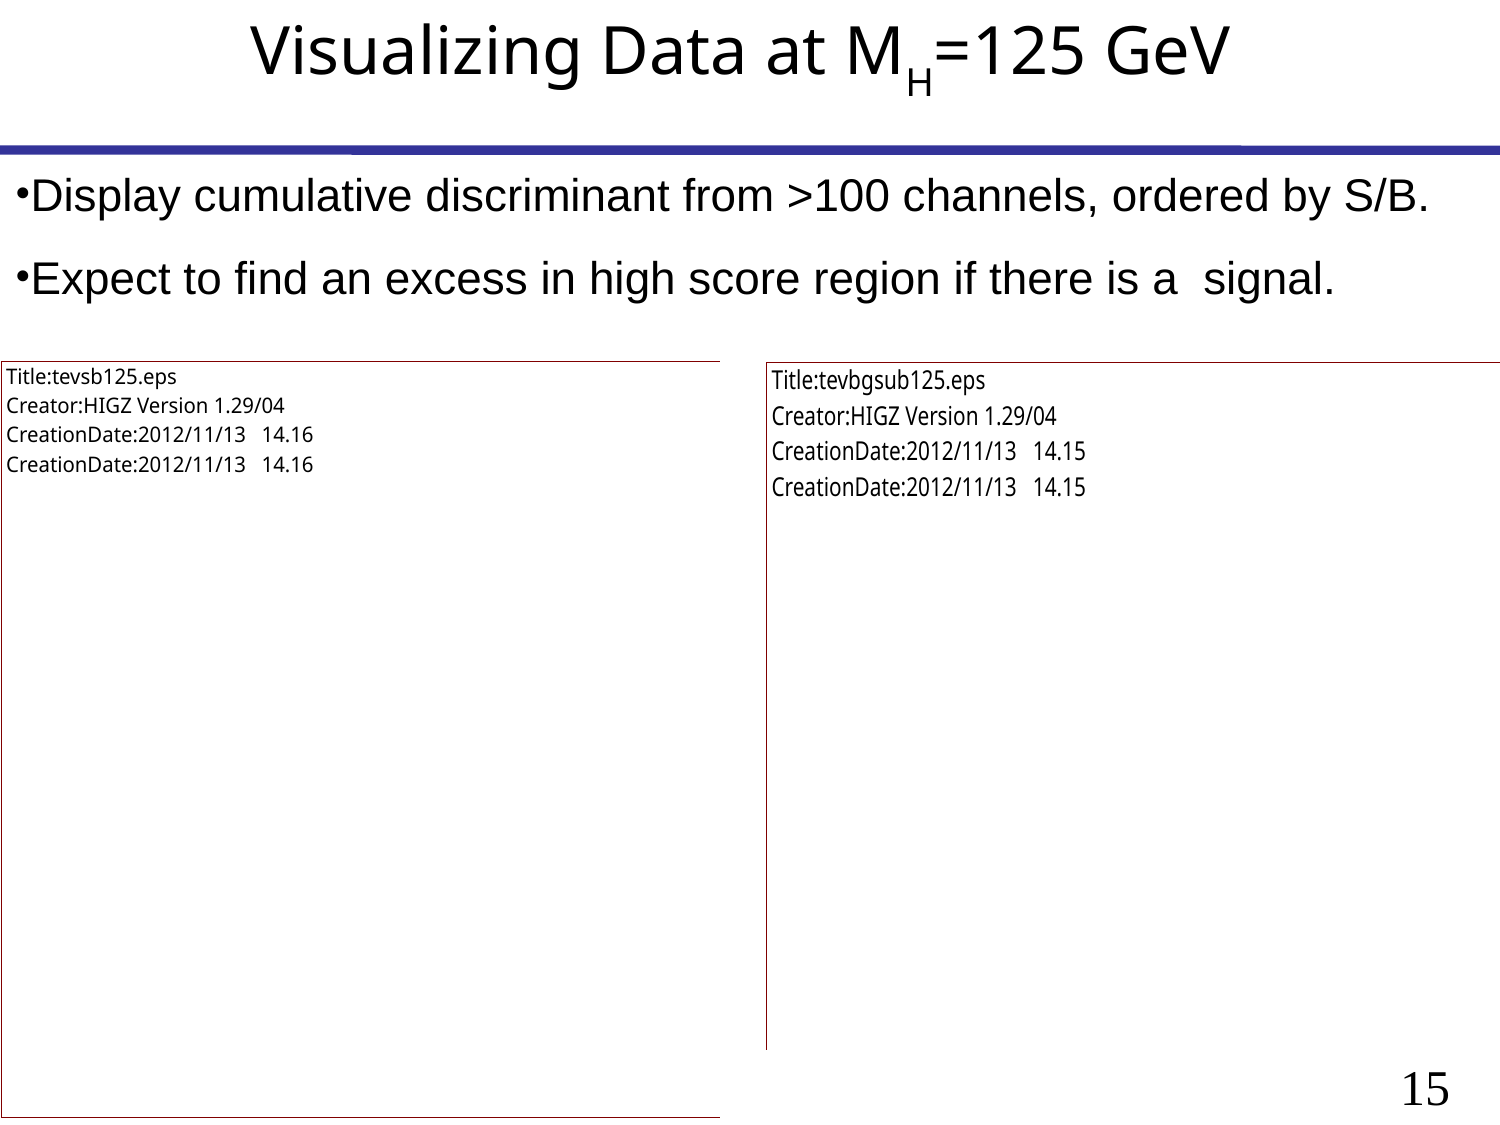

# Visualizing Data at MH=125 GeV
Display cumulative discriminant from >100 channels, ordered by S/B.
Expect to find an excess in high score region if there is a signal.
15